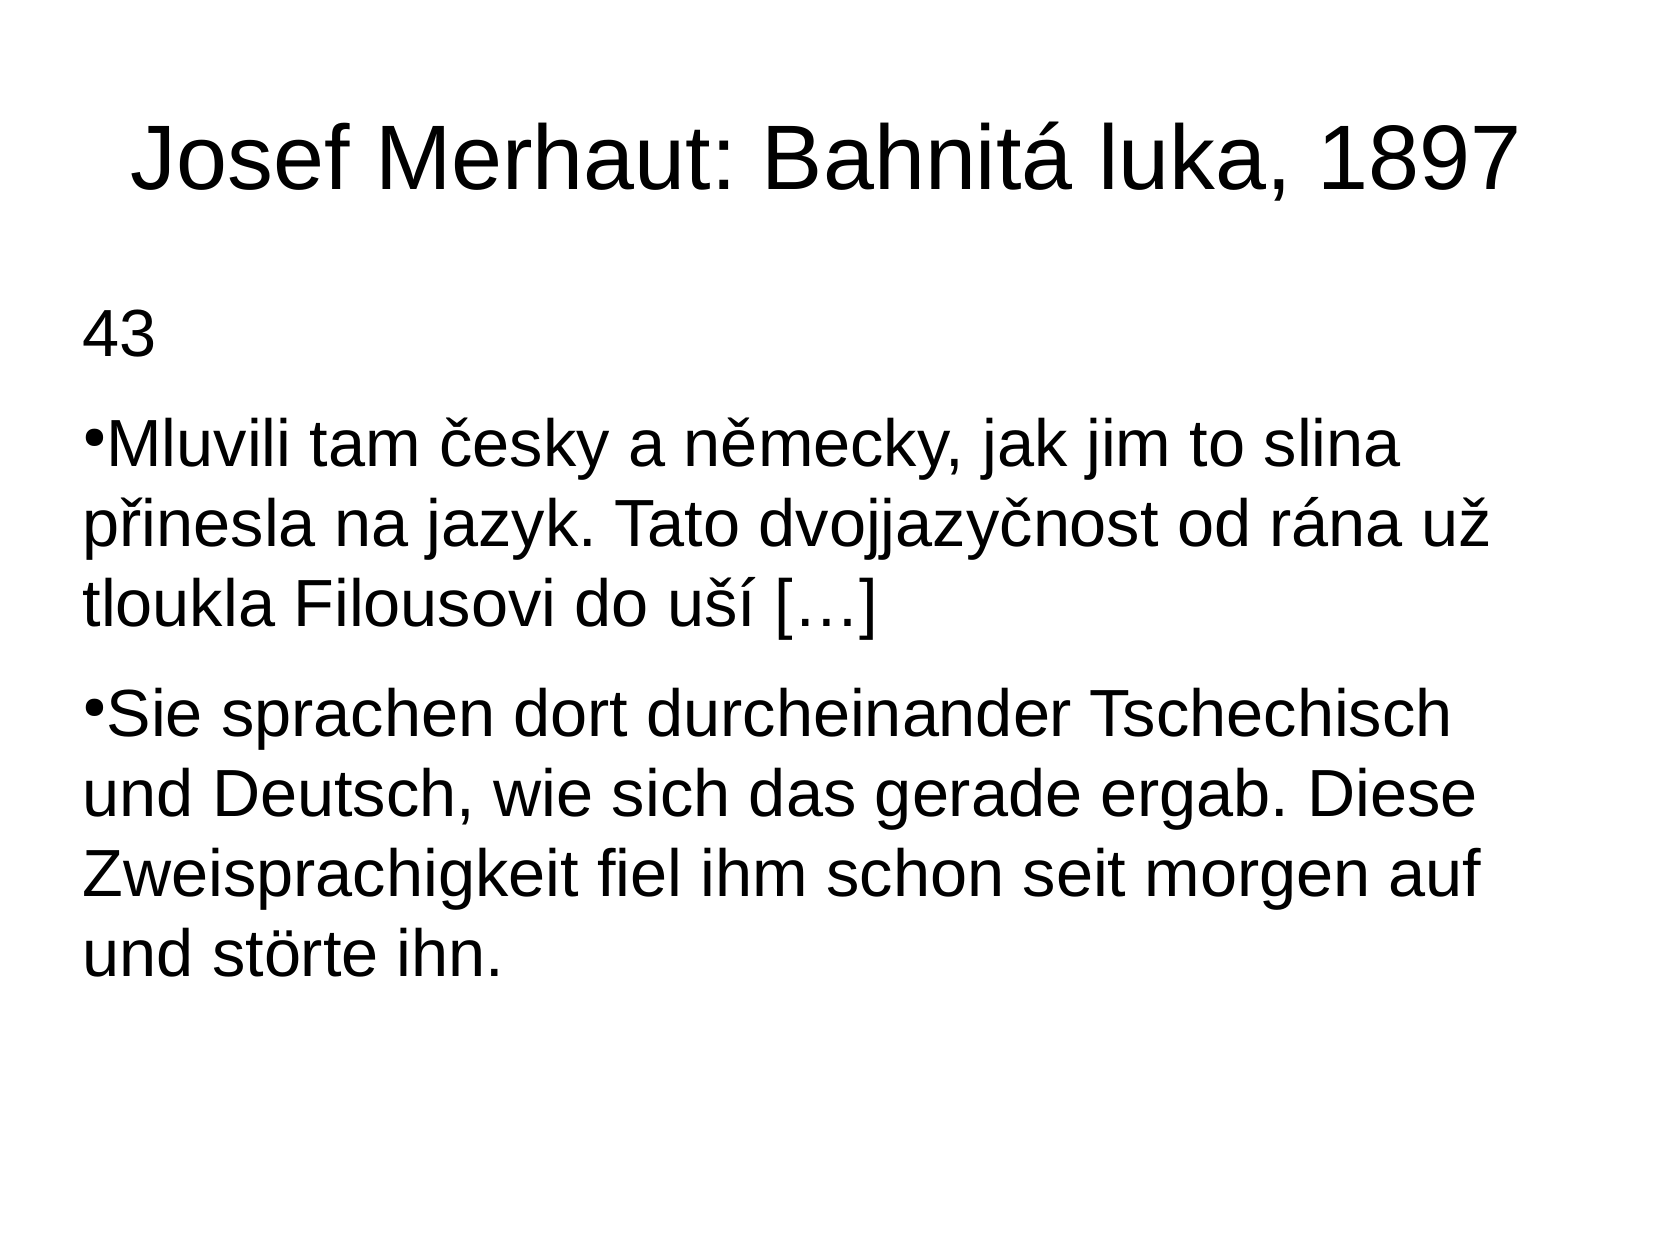

# Josef Merhaut: Bahnitá luka, 1897
43
Mluvili tam česky a německy, jak jim to slina přinesla na jazyk. Tato dvojjazyčnost od rána už tloukla Filousovi do uší […]
Sie sprachen dort durcheinander Tschechisch und Deutsch, wie sich das gerade ergab. Diese Zweisprachigkeit fiel ihm schon seit morgen auf und störte ihn.